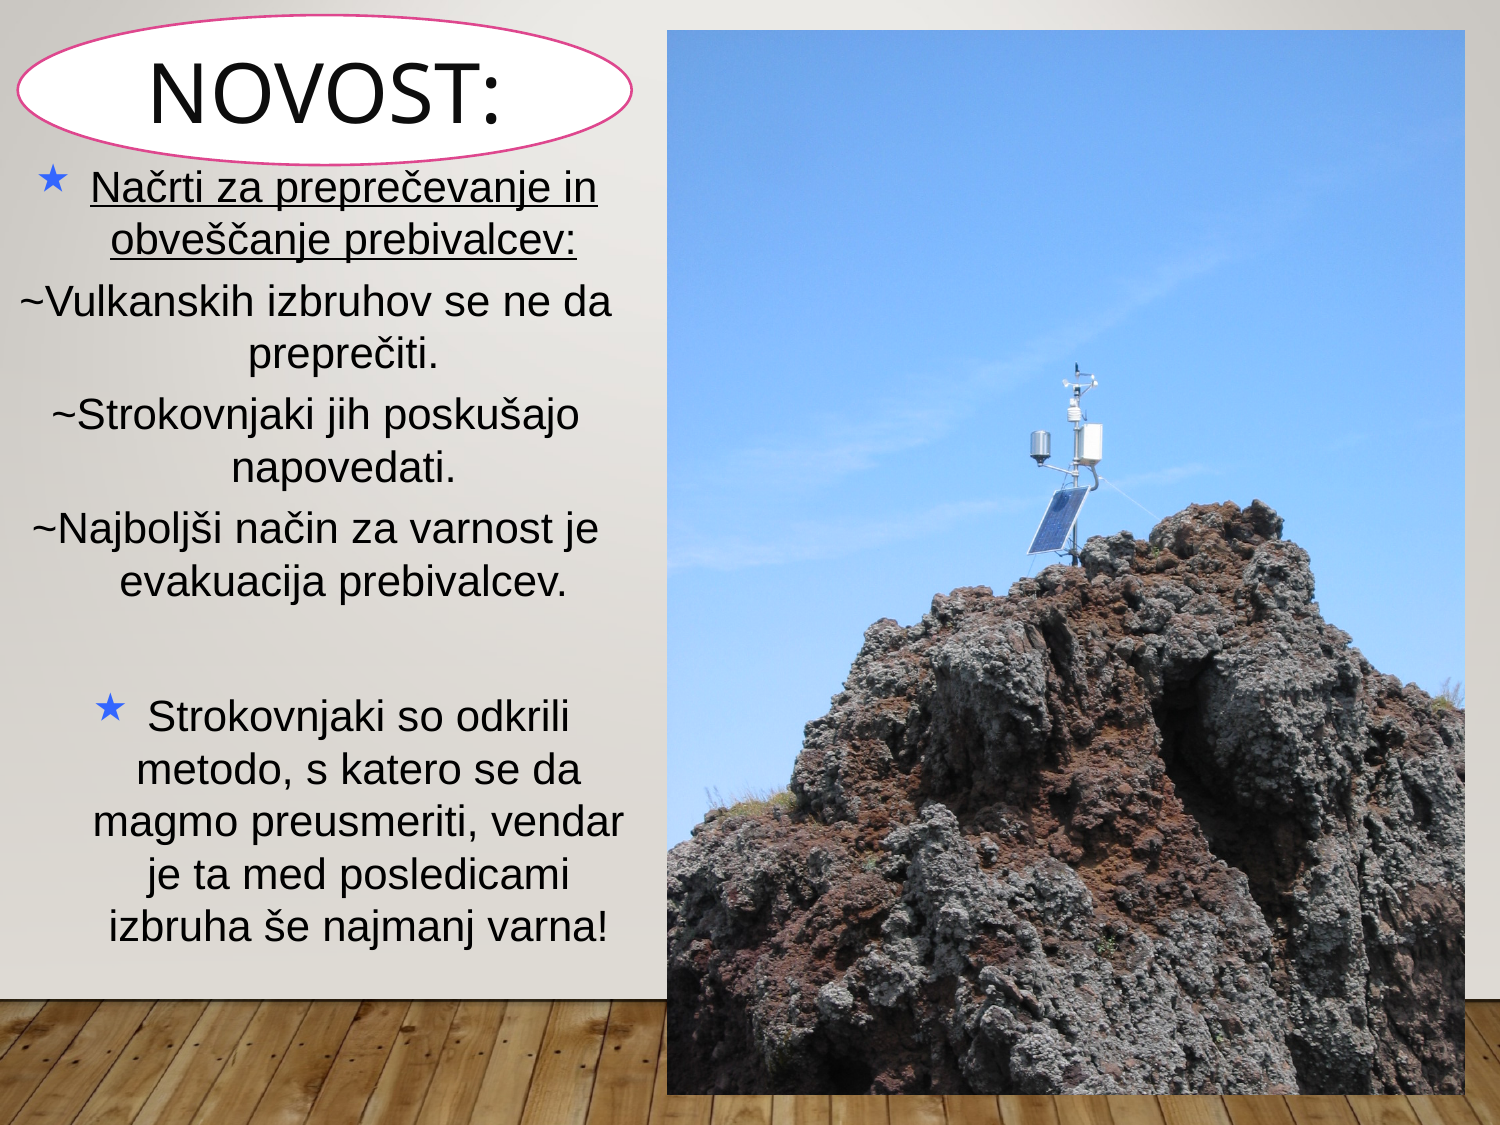

NOVOST:
Načrti za preprečevanje in obveščanje prebivalcev:
~Vulkanskih izbruhov se ne da preprečiti.
~Strokovnjaki jih poskušajo napovedati.
~Najboljši način za varnost je evakuacija prebivalcev.
Strokovnjaki so odkrili metodo, s katero se da magmo preusmeriti, vendar je ta med posledicami izbruha še najmanj varna!